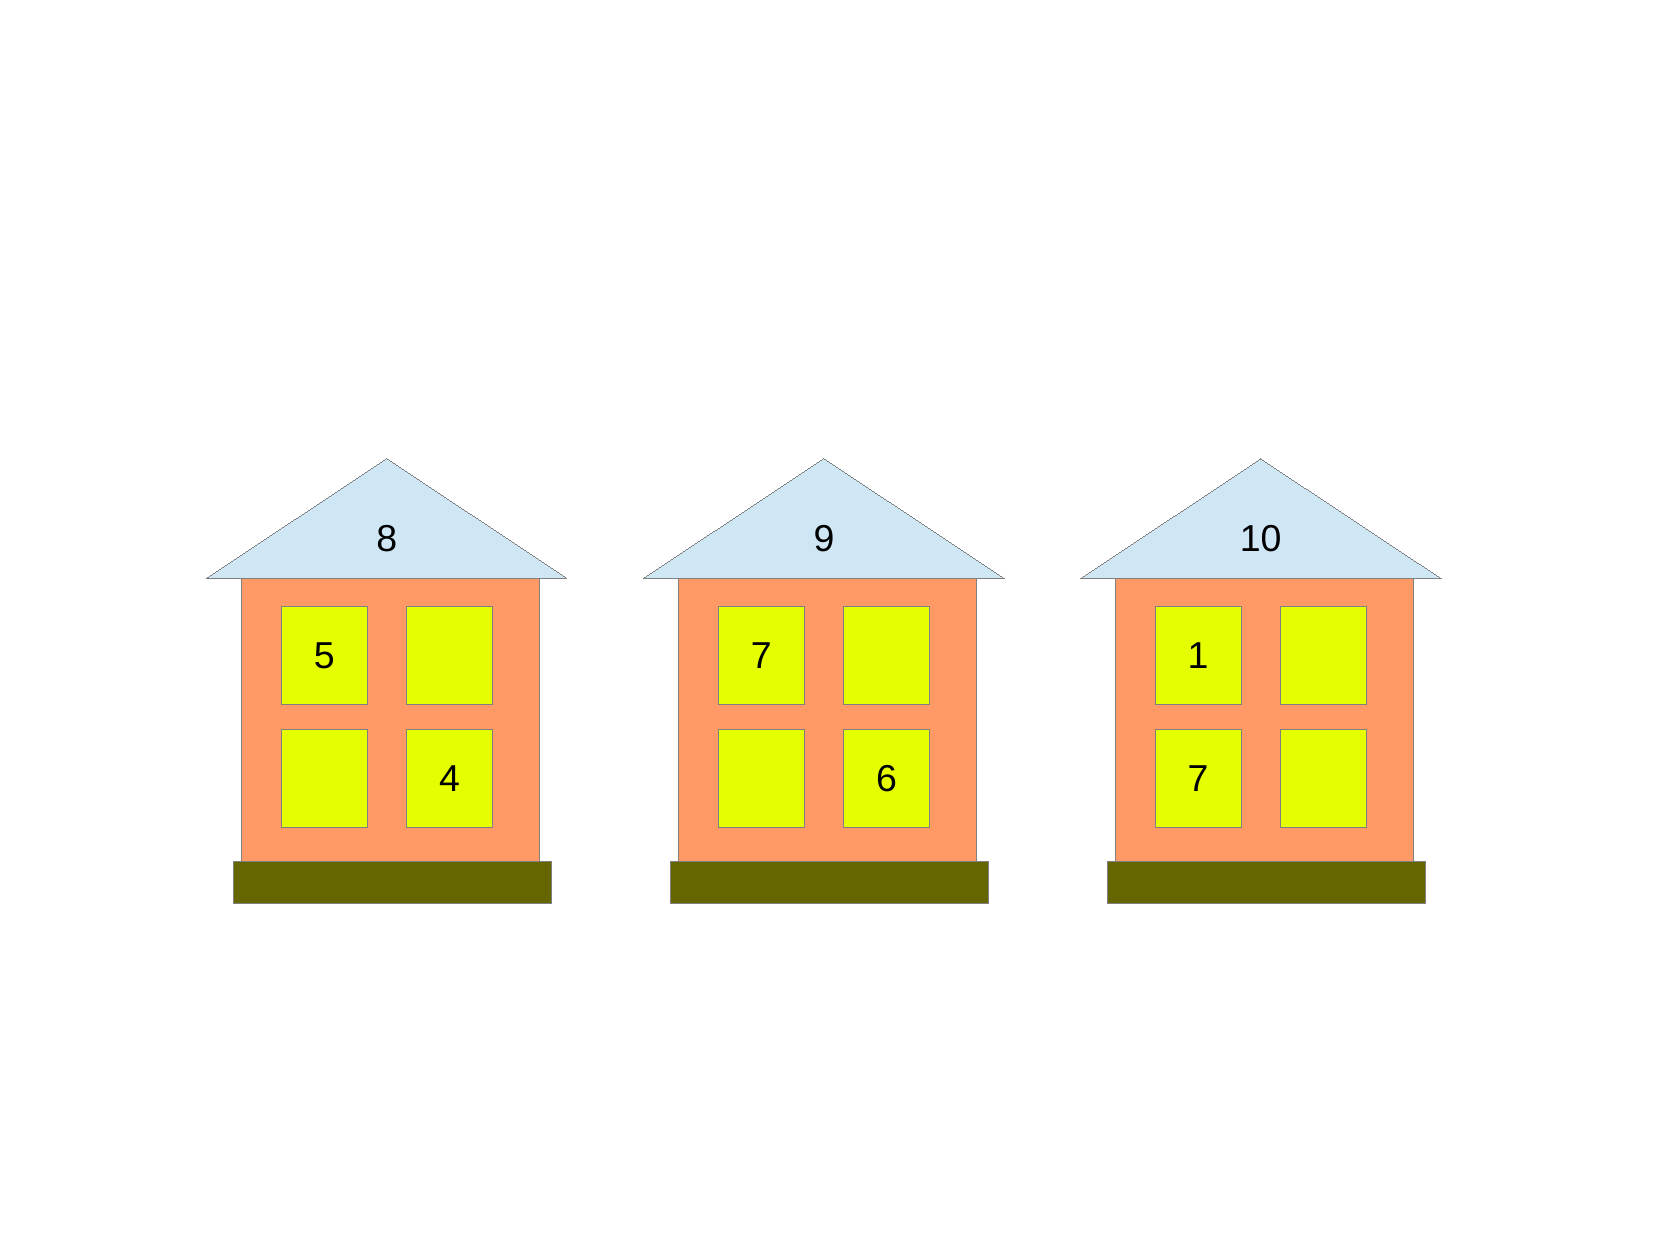

8
9
10
5
7
1
4
6
7